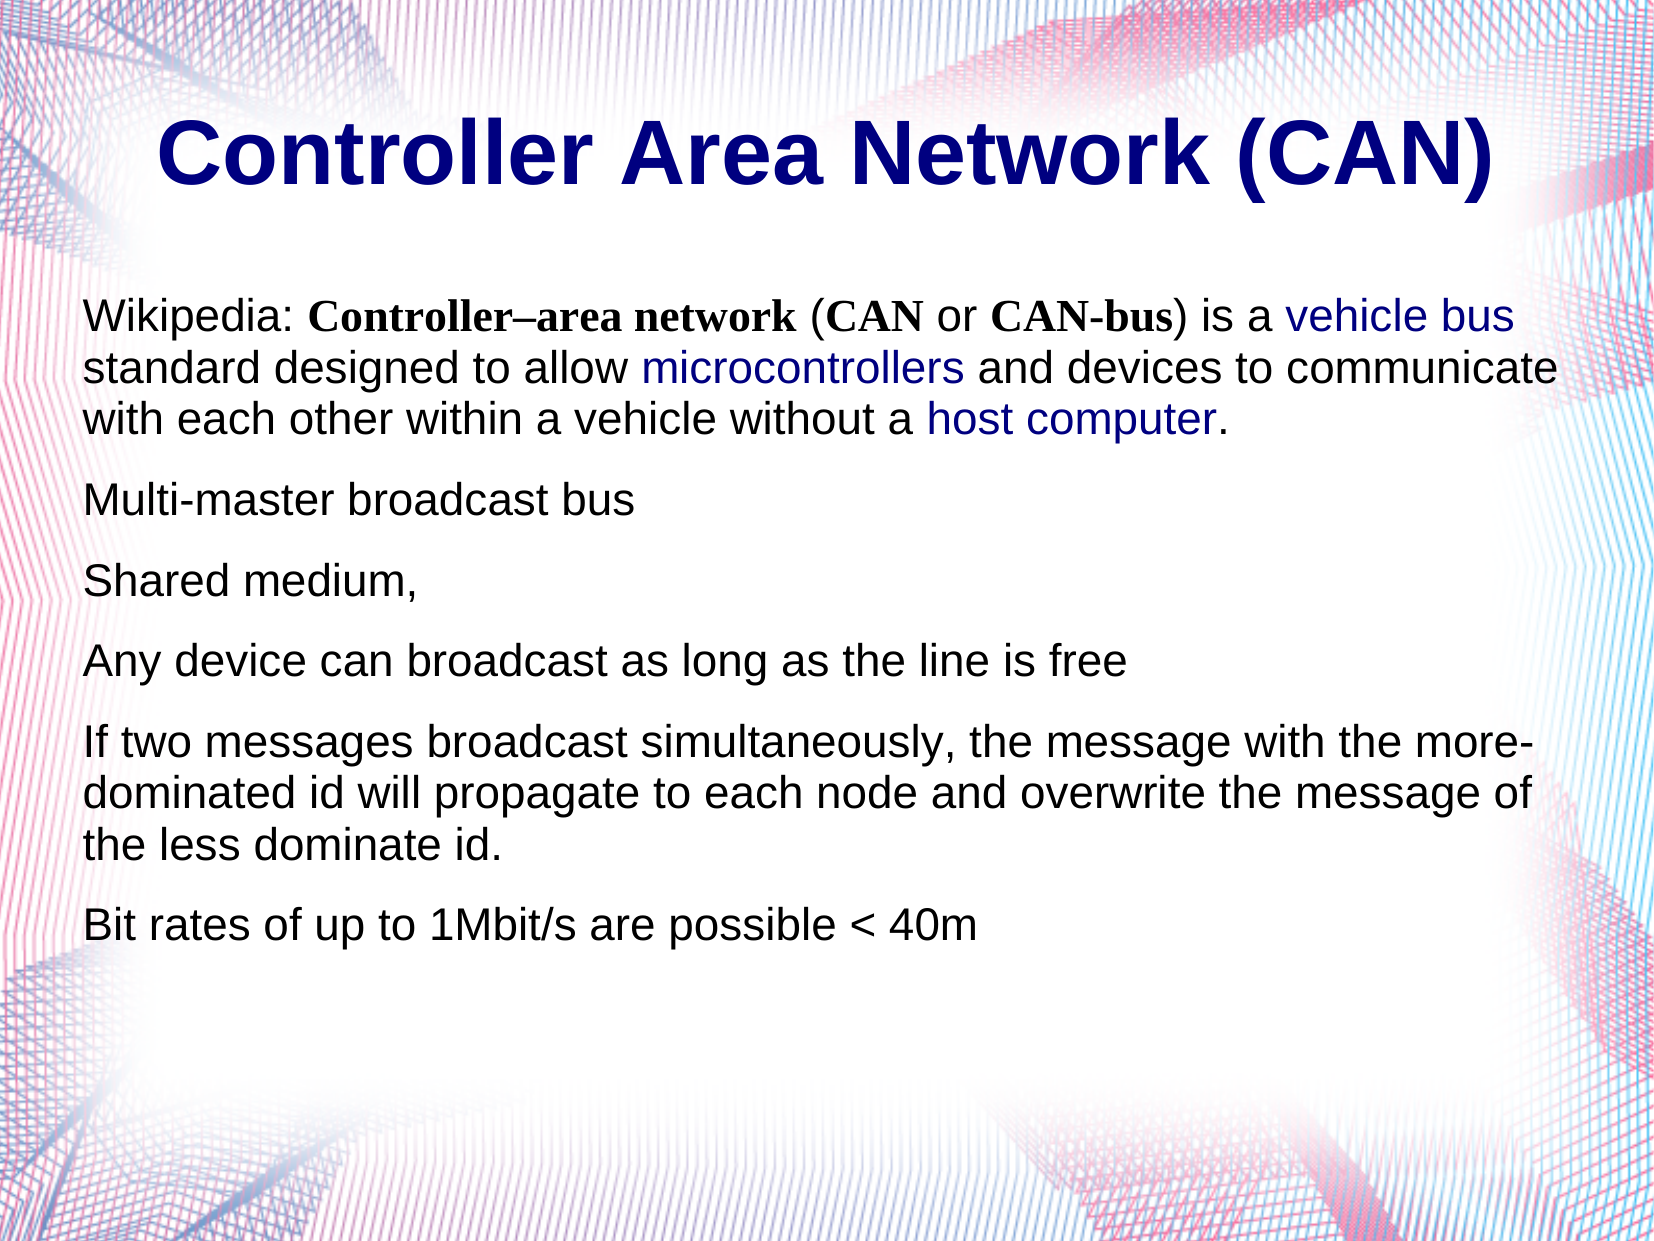

# Controller Area Network (CAN)
Wikipedia: Controller–area network (CAN or CAN-bus) is a vehicle bus standard designed to allow microcontrollers and devices to communicate with each other within a vehicle without a host computer.
Multi-master broadcast bus
Shared medium,
Any device can broadcast as long as the line is free
If two messages broadcast simultaneously, the message with the more-dominated id will propagate to each node and overwrite the message of the less dominate id.
Bit rates of up to 1Mbit/s are possible < 40m